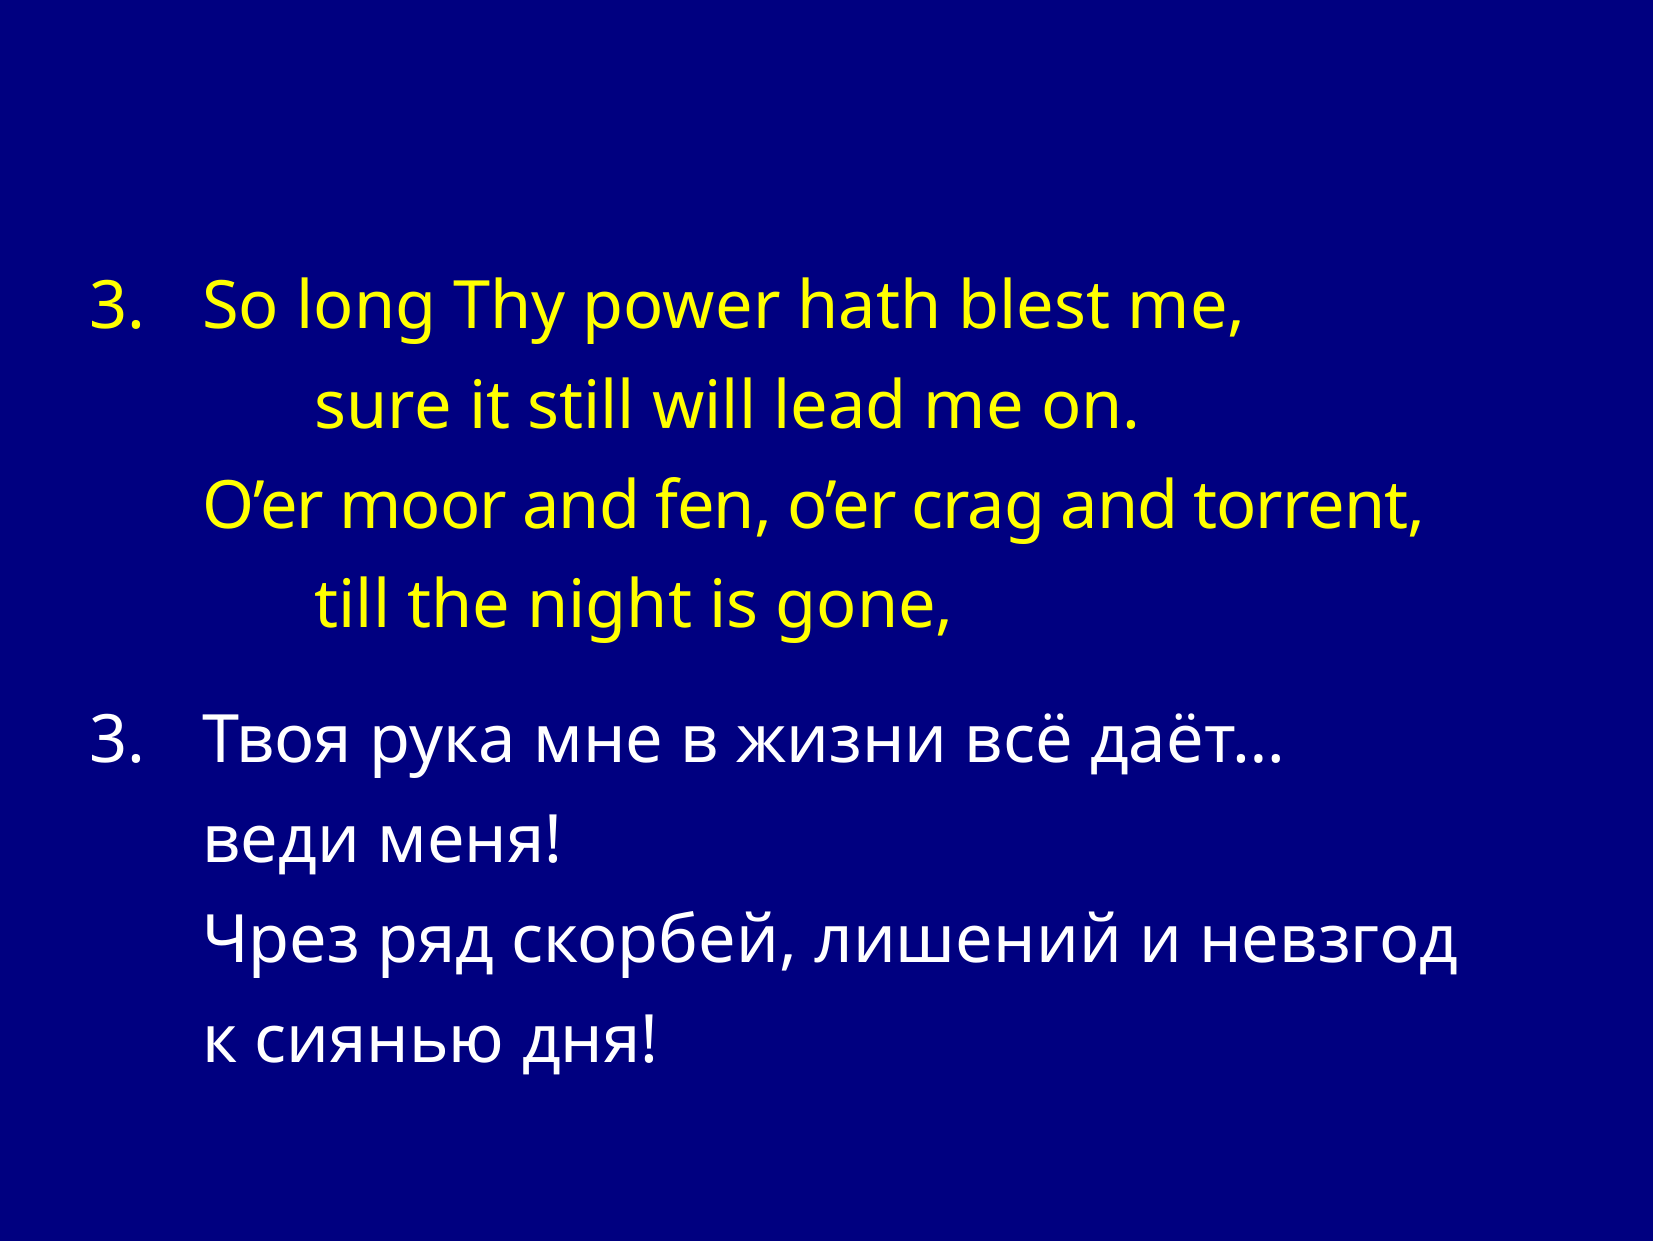

3.	So long Thy power hath blest me,
		sure it still will lead me on.
	O’er moor and fen, o’er crag and torrent,
		till the night is gone,
3.	Твоя рука мне в жизни всё даёт…
	веди меня!
	Чрез ряд скорбей, лишений и невзгод
	к сиянью дня!